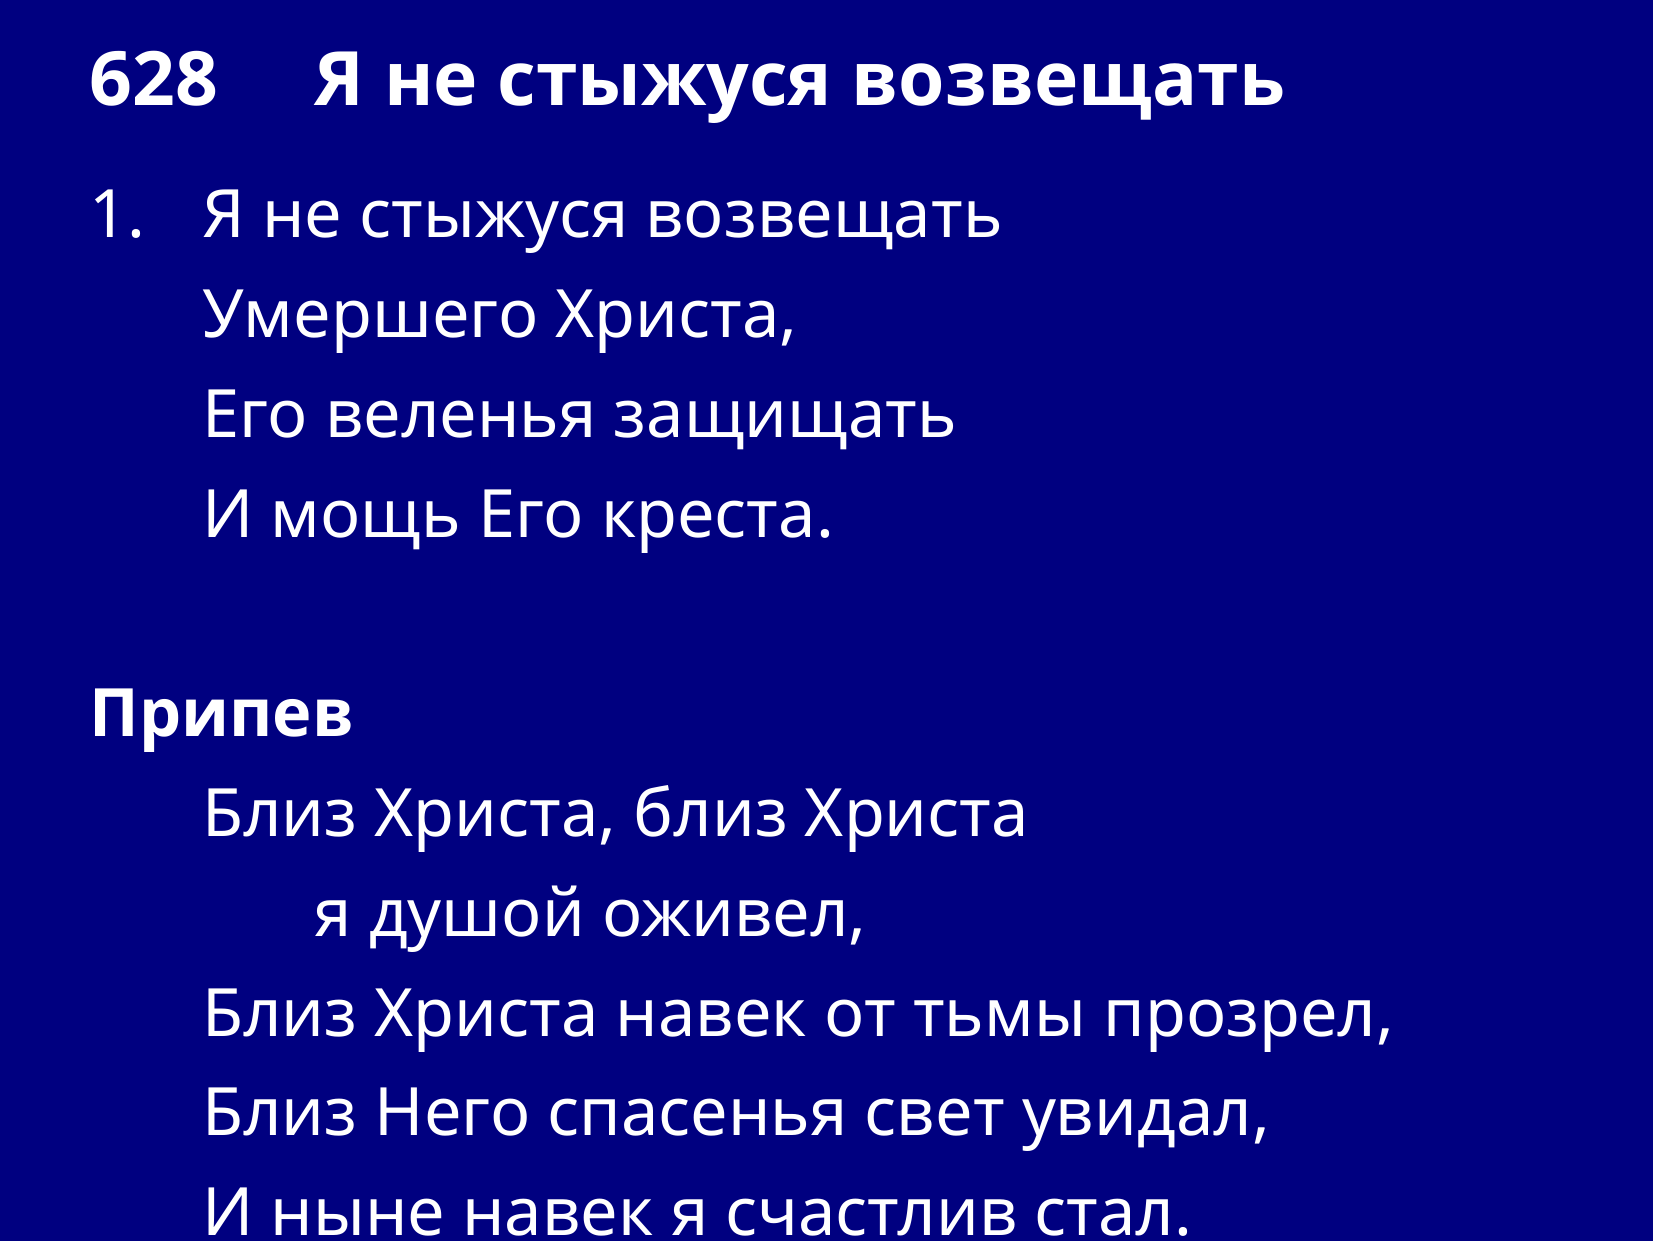

628	Я не стыжуся возвещать
1.	Я не стыжуся возвещать
	Умершего Христа,
	Его веленья защищать
	И мощь Его креста.
Припев
	Близ Христа, близ Христа
		я душой оживел,
	Близ Христа навек от тьмы прозрел,
	Близ Него спасенья свет увидал,
	И ныне навек я счастлив стал.